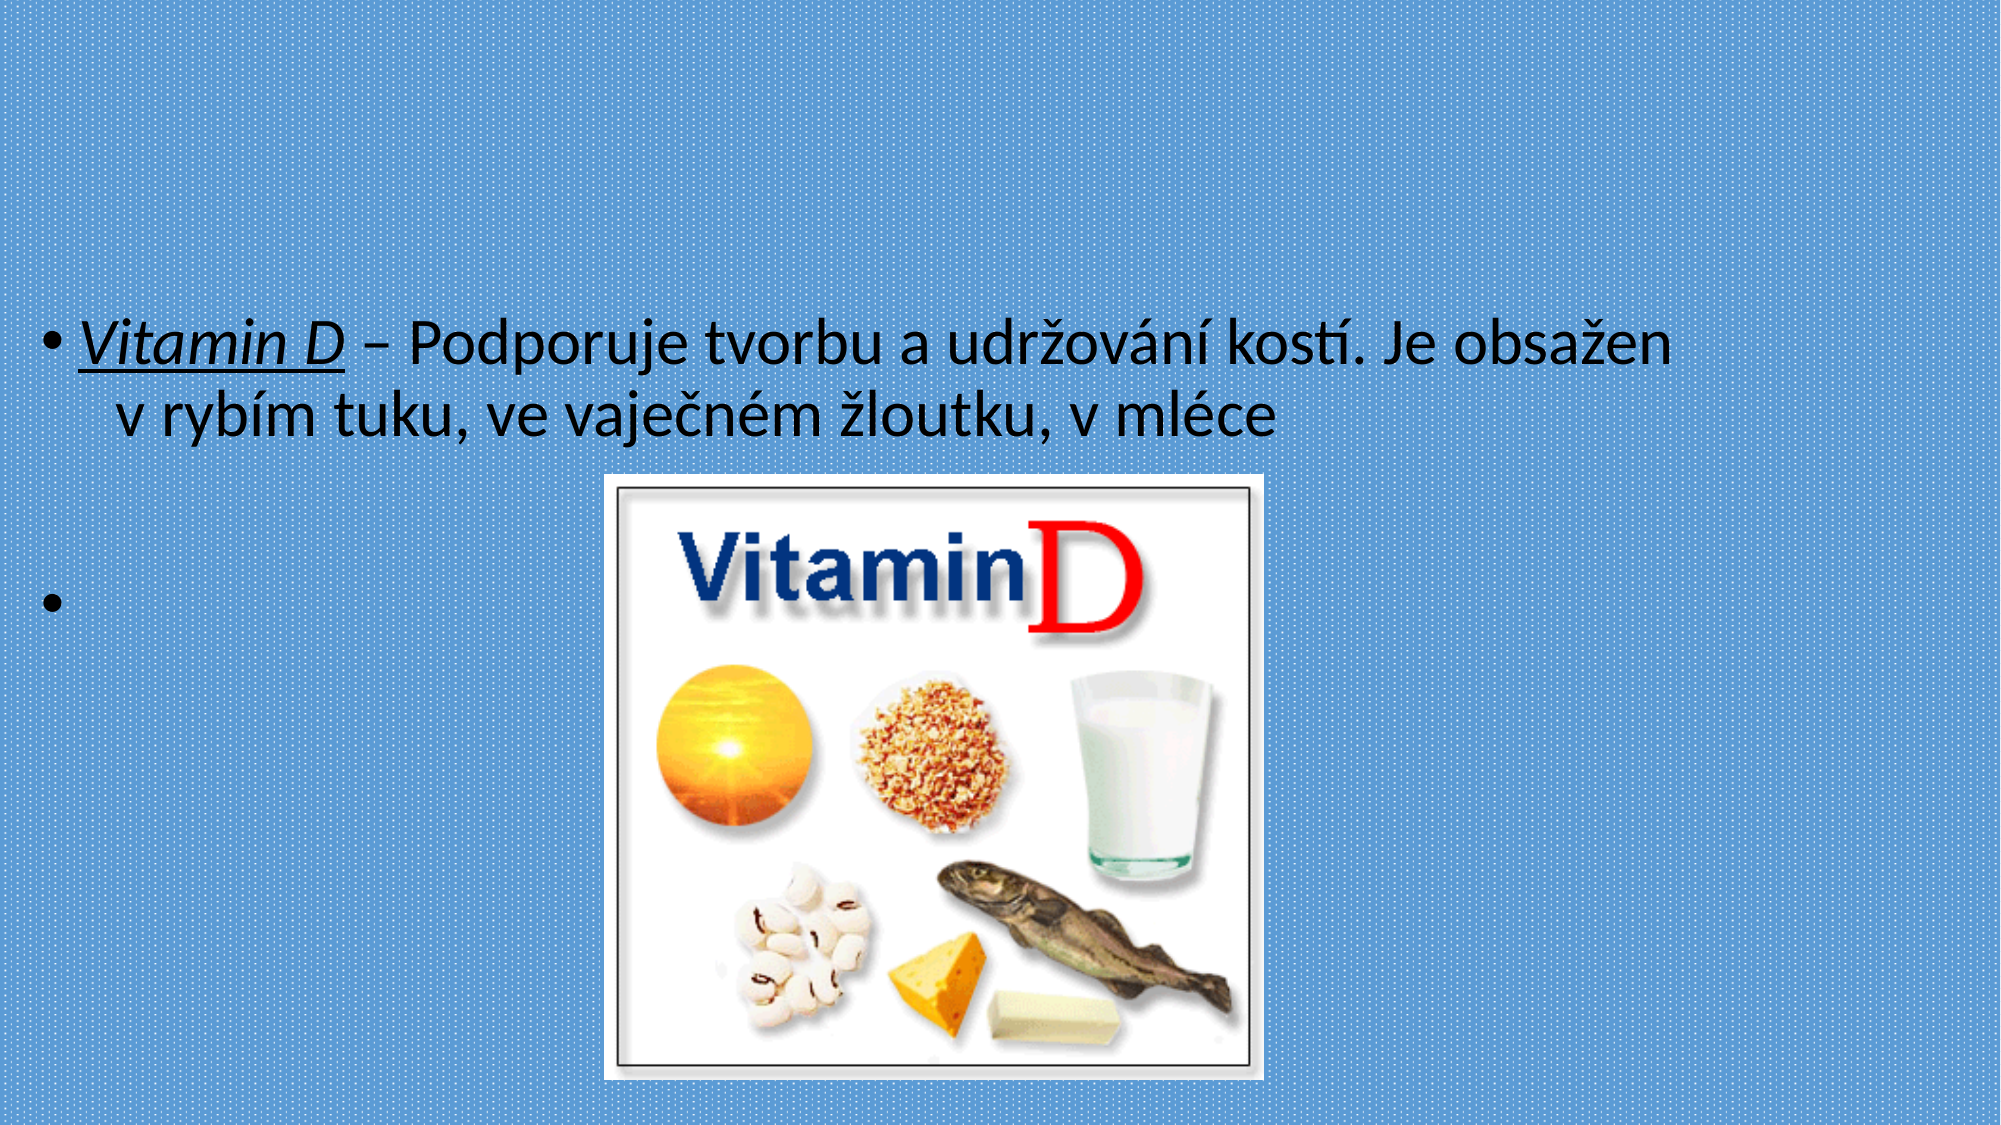

#
Vitamin D – Podporuje tvorbu a udržování kostí. Je obsažen v rybím tuku, ve vaječném žloutku, v mléce